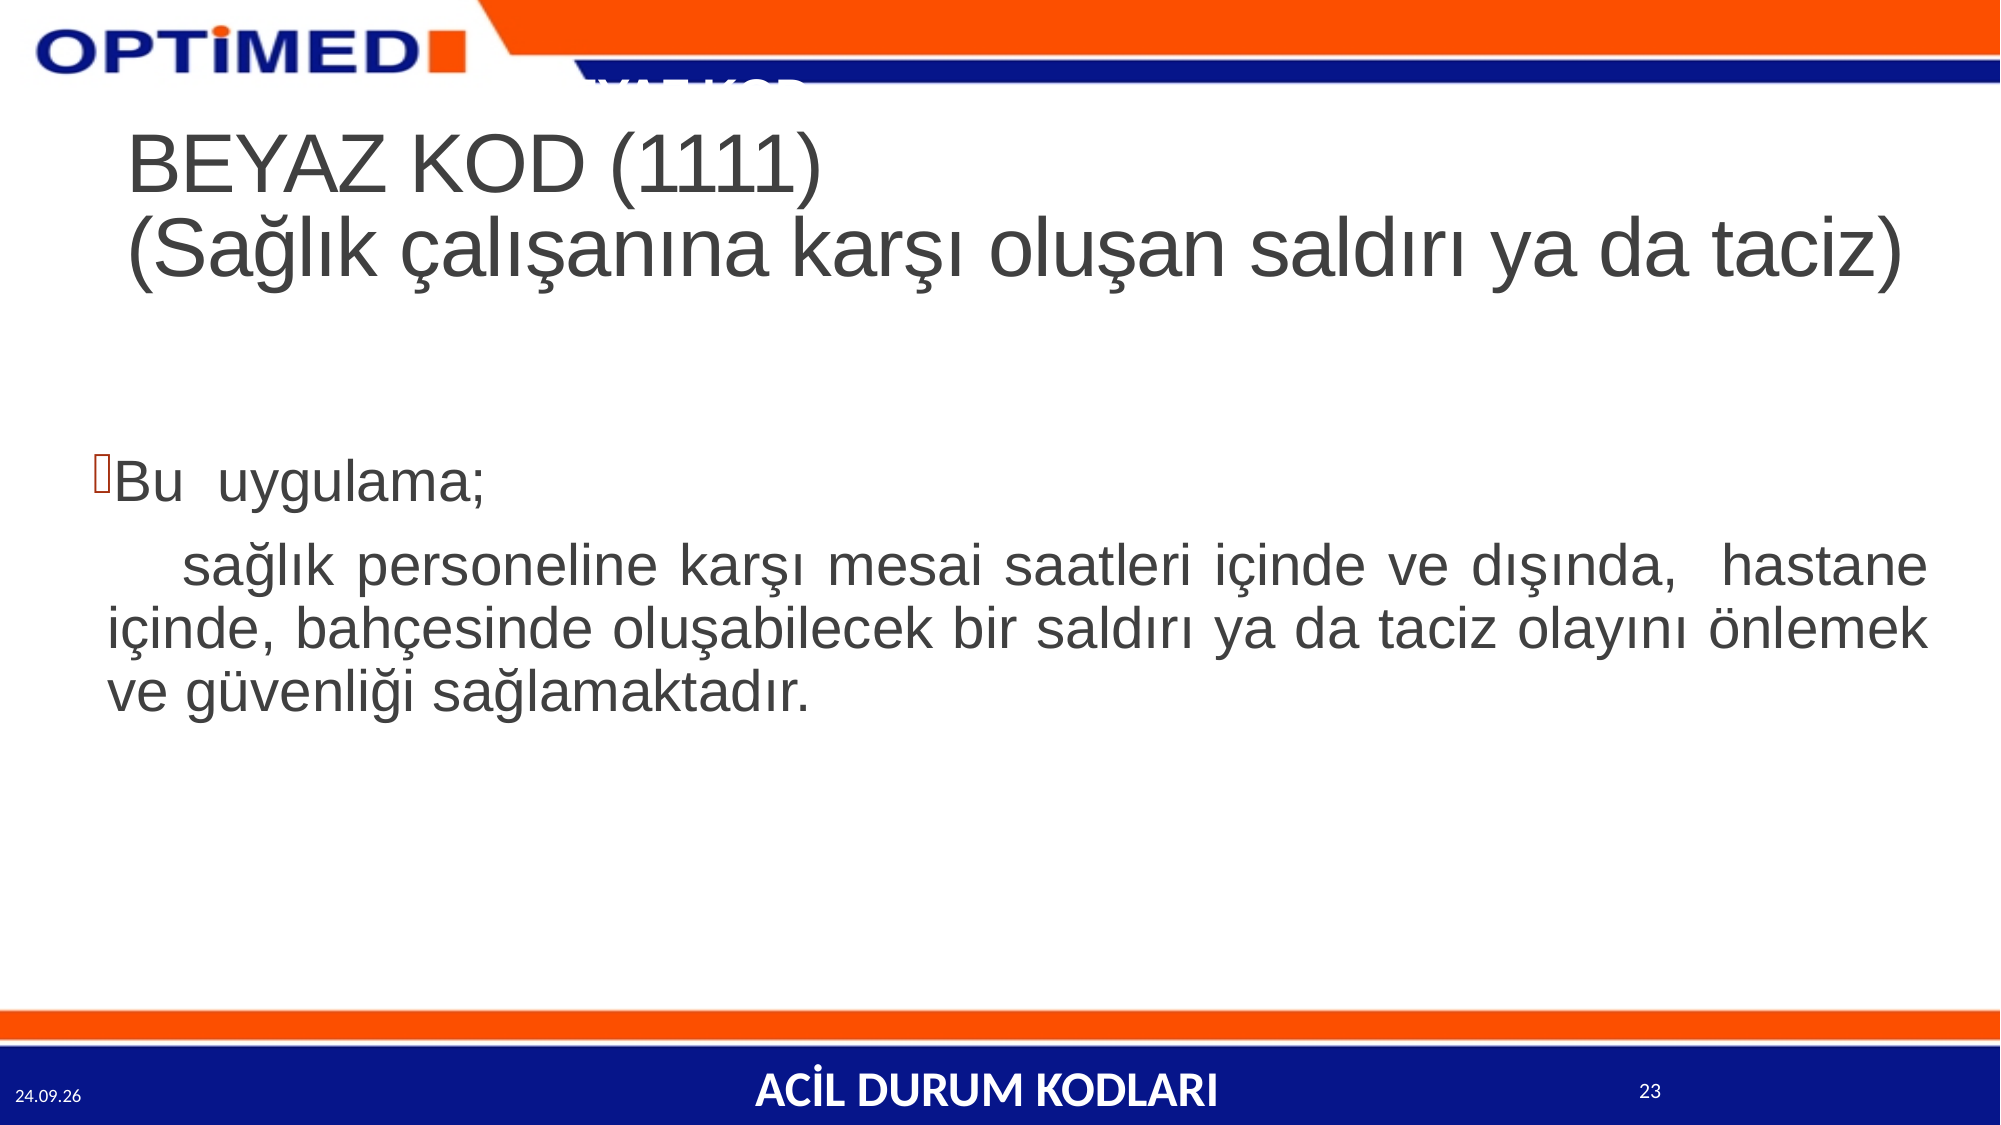

# BEYAZ KOD
BEYAZ KOD (1111)
(Sağlık çalışanına karşı oluşan saldırı ya da taciz)
Bu uygulama;
	sağlık personeline karşı mesai saatleri içinde ve dışında, hastane içinde, bahçesinde oluşabilecek bir saldırı ya da taciz olayını önlemek ve güvenliği sağlamaktadır.
ACİL DURUM KODLARI